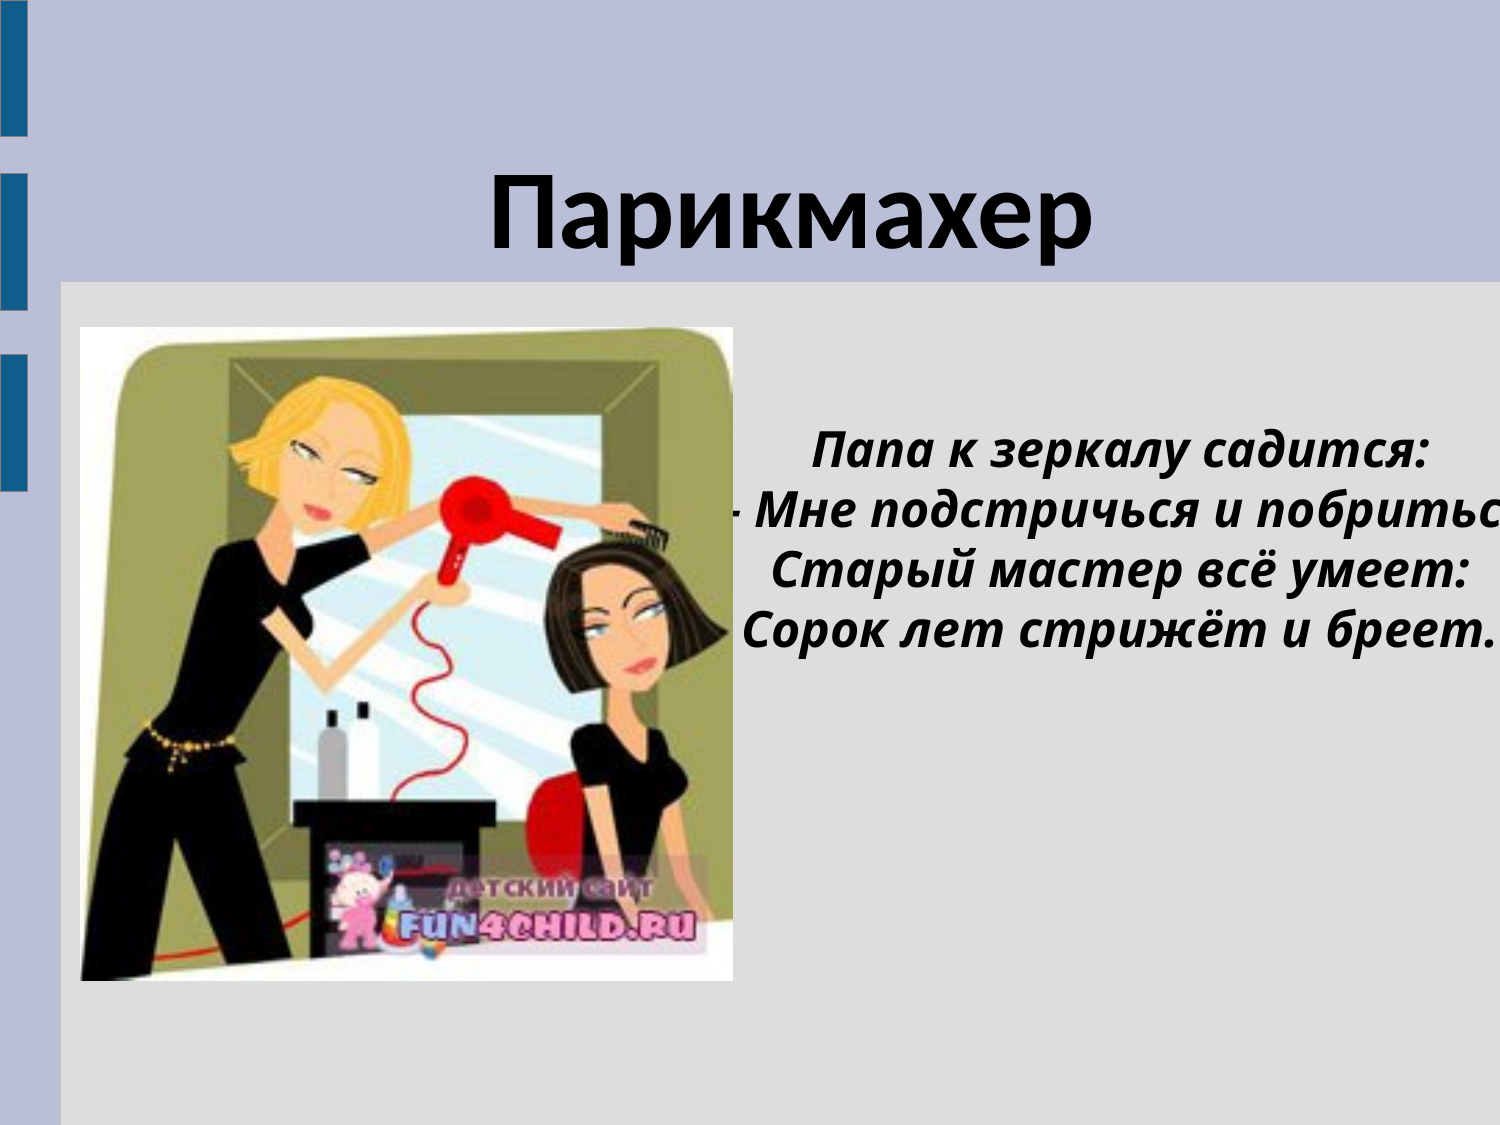

Парикмахер
# Папа к зеркалу садится: — Мне подстричься и побриться! Старый мастер всё умеет: Сорок лет стрижёт и бреет.